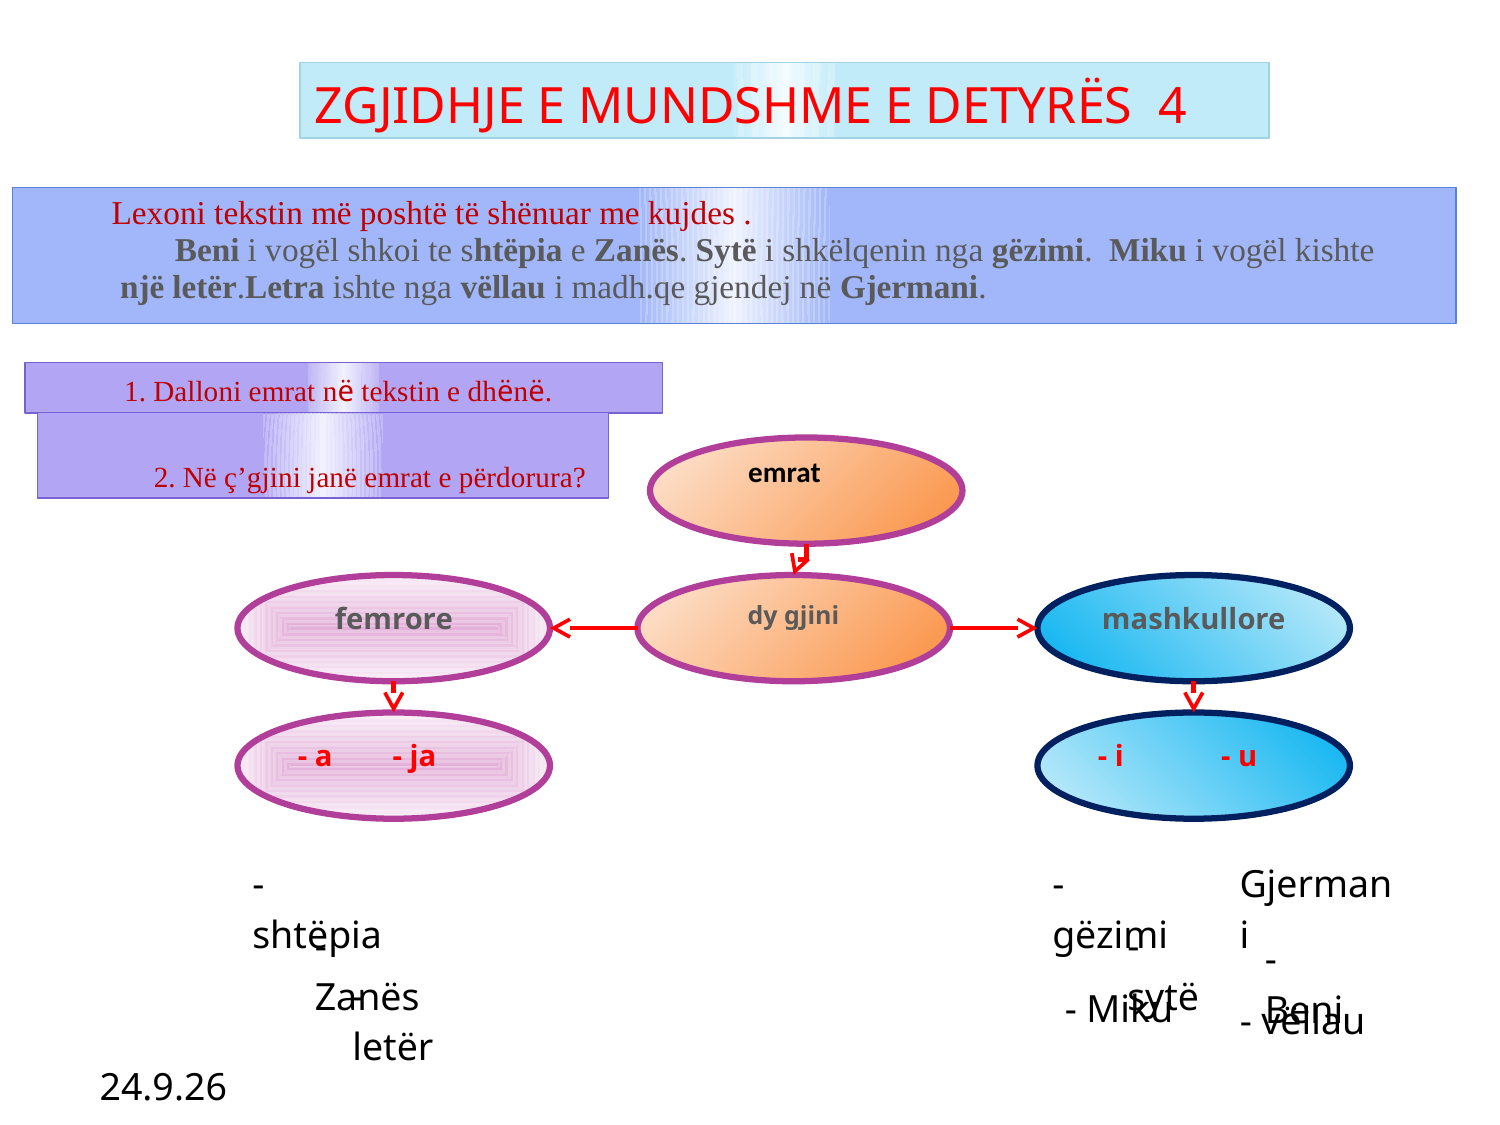

ZGJIDHJE E MUNDSHME E DETYRËS 4
Lexoni tekstin më poshtë të shënuar me kujdes .
	Beni i vogël shkoi te shtëpia e Zanës. Sytë i shkëlqenin nga gëzimi. Miku i vogël kishte
 një letër.Letra ishte nga vëllau i madh.qe gjendej në Gjermani.
1. Dalloni emrat në tekstin e dhënë.
 2. Në ç’gjini janë emrat e përdorura?
 emrat
femrore
dy gjini
mashkullore
- a - ja
- i - u
- shtëpia
- gëzimi
Gjermani
- Zanës
- sytë
-Beni
- letër
- Miku
- vëllau